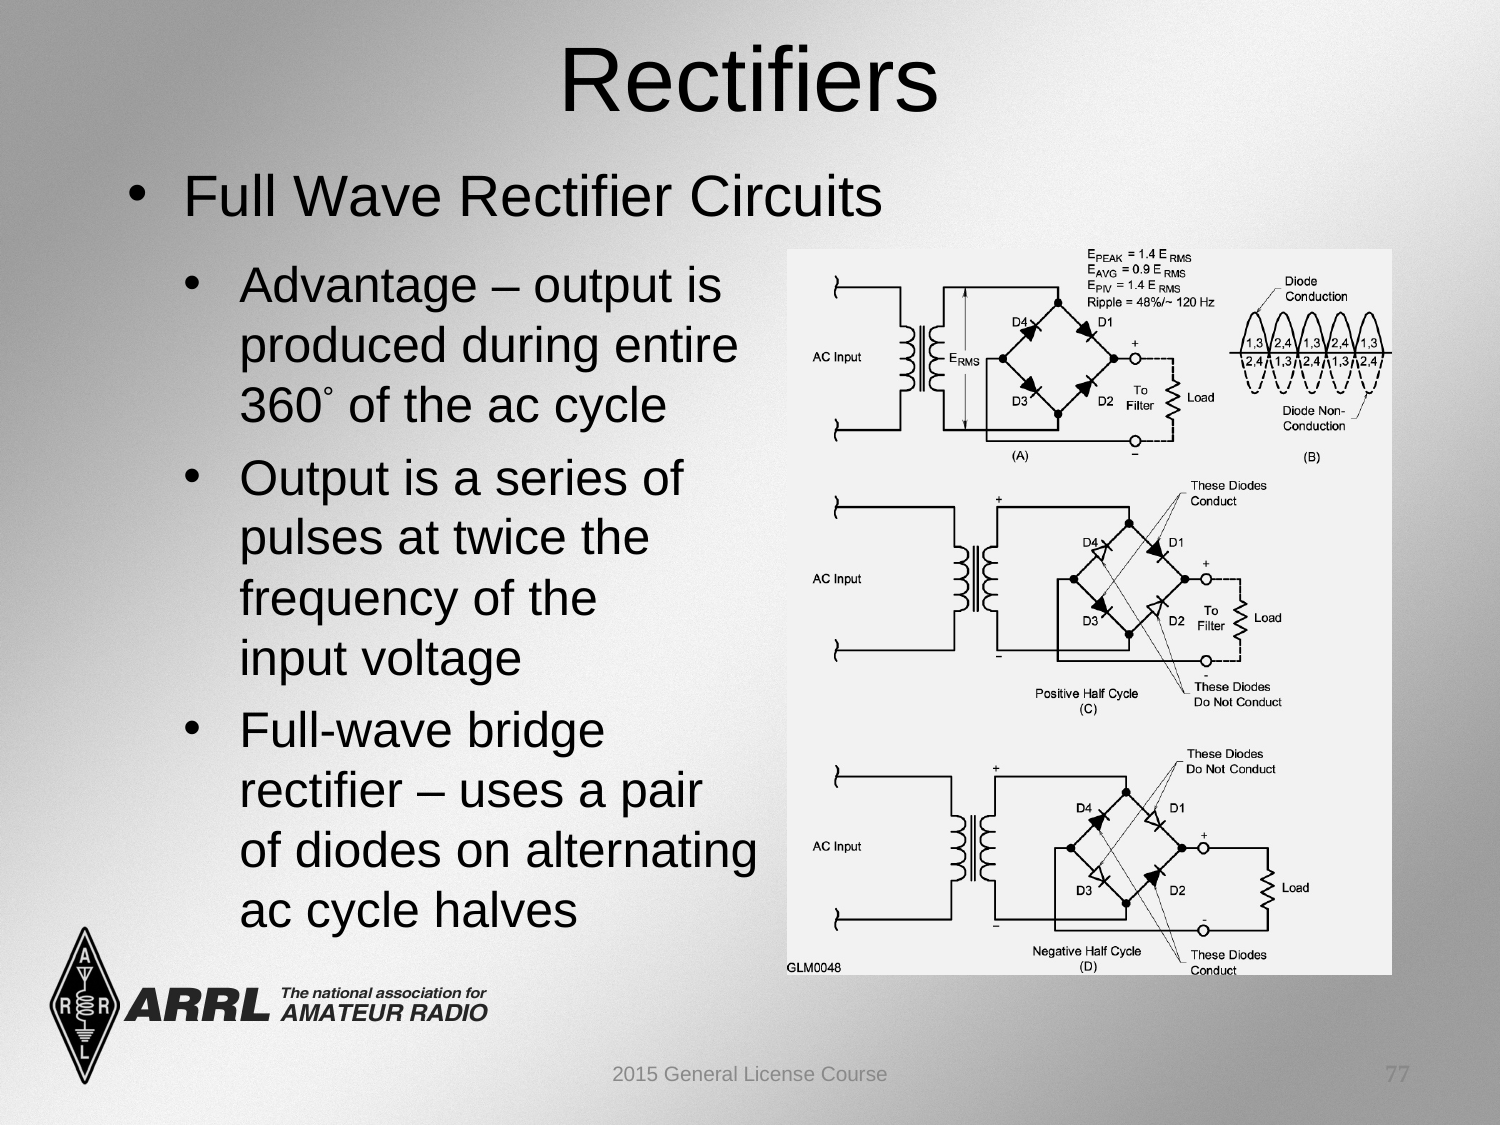

Rectifiers
Full Wave Rectifier Circuits
Advantage – output is
produced during entire
360° of the ac cycle
Output is a series of
pulses at twice the
frequency of the
input voltage
Full-wave bridge
rectifier – uses a pair
of diodes on alternating
ac cycle halves
2015 General License Course